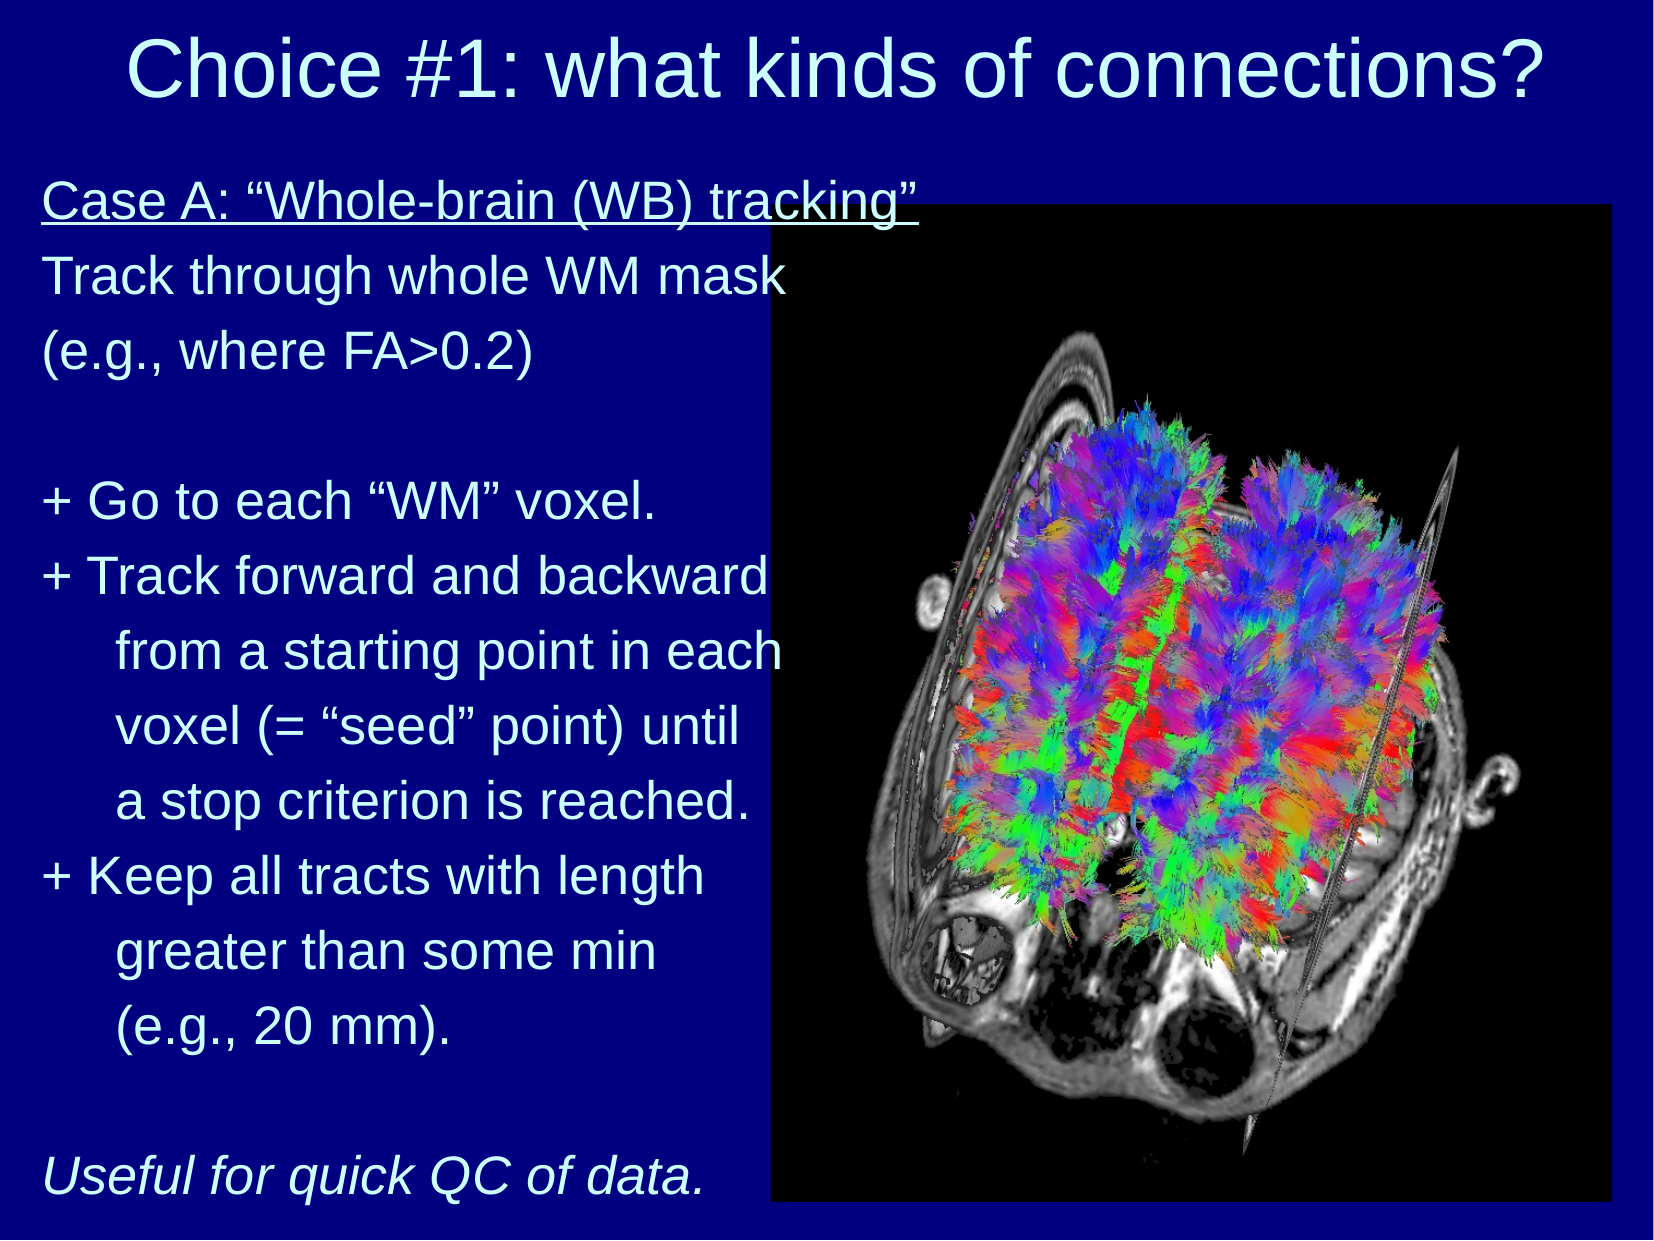

# Choice #1: what kinds of connections?
Case A: “Whole-brain (WB) tracking”
Track through whole WM mask
(e.g., where FA>0.2)
+ Go to each “WM” voxel.
+ Track forward and backward
	from a starting point in each
	voxel (= “seed” point) until
	a stop criterion is reached.
+ Keep all tracts with length
	greater than some min
	(e.g., 20 mm).
Useful for quick QC of data.